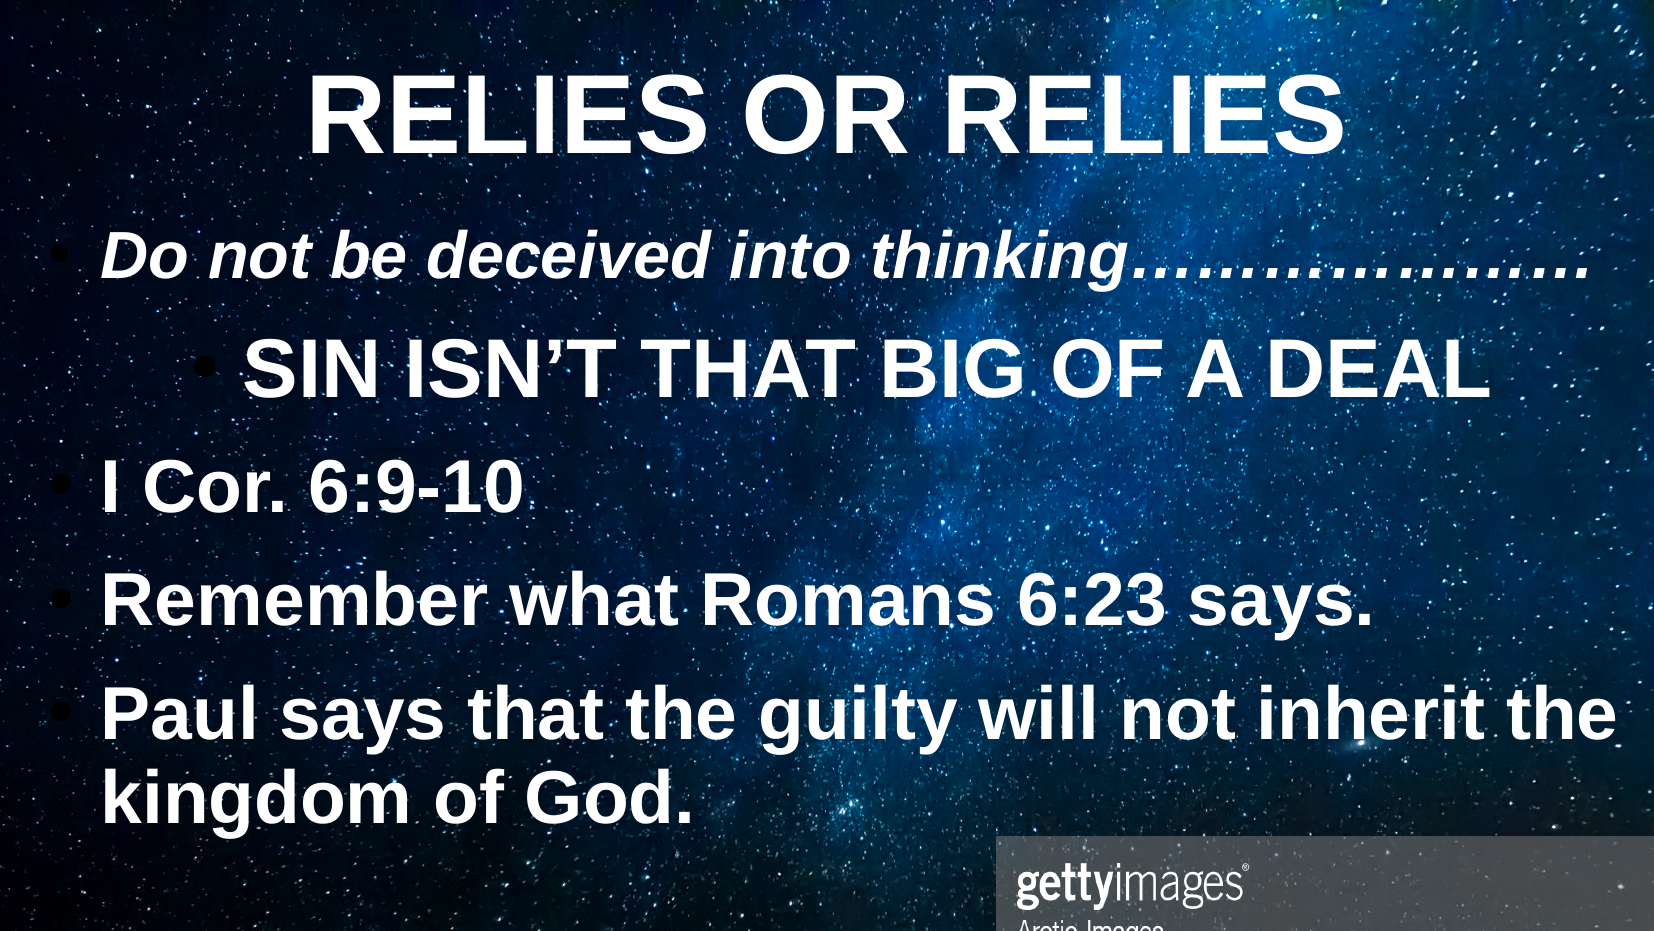

# RELIES OR RELIES
Do not be deceived into thinking…………………
SIN ISN’T THAT BIG OF A DEAL
I Cor. 6:9-10
Remember what Romans 6:23 says.
Paul says that the guilty will not inherit the kingdom of God.